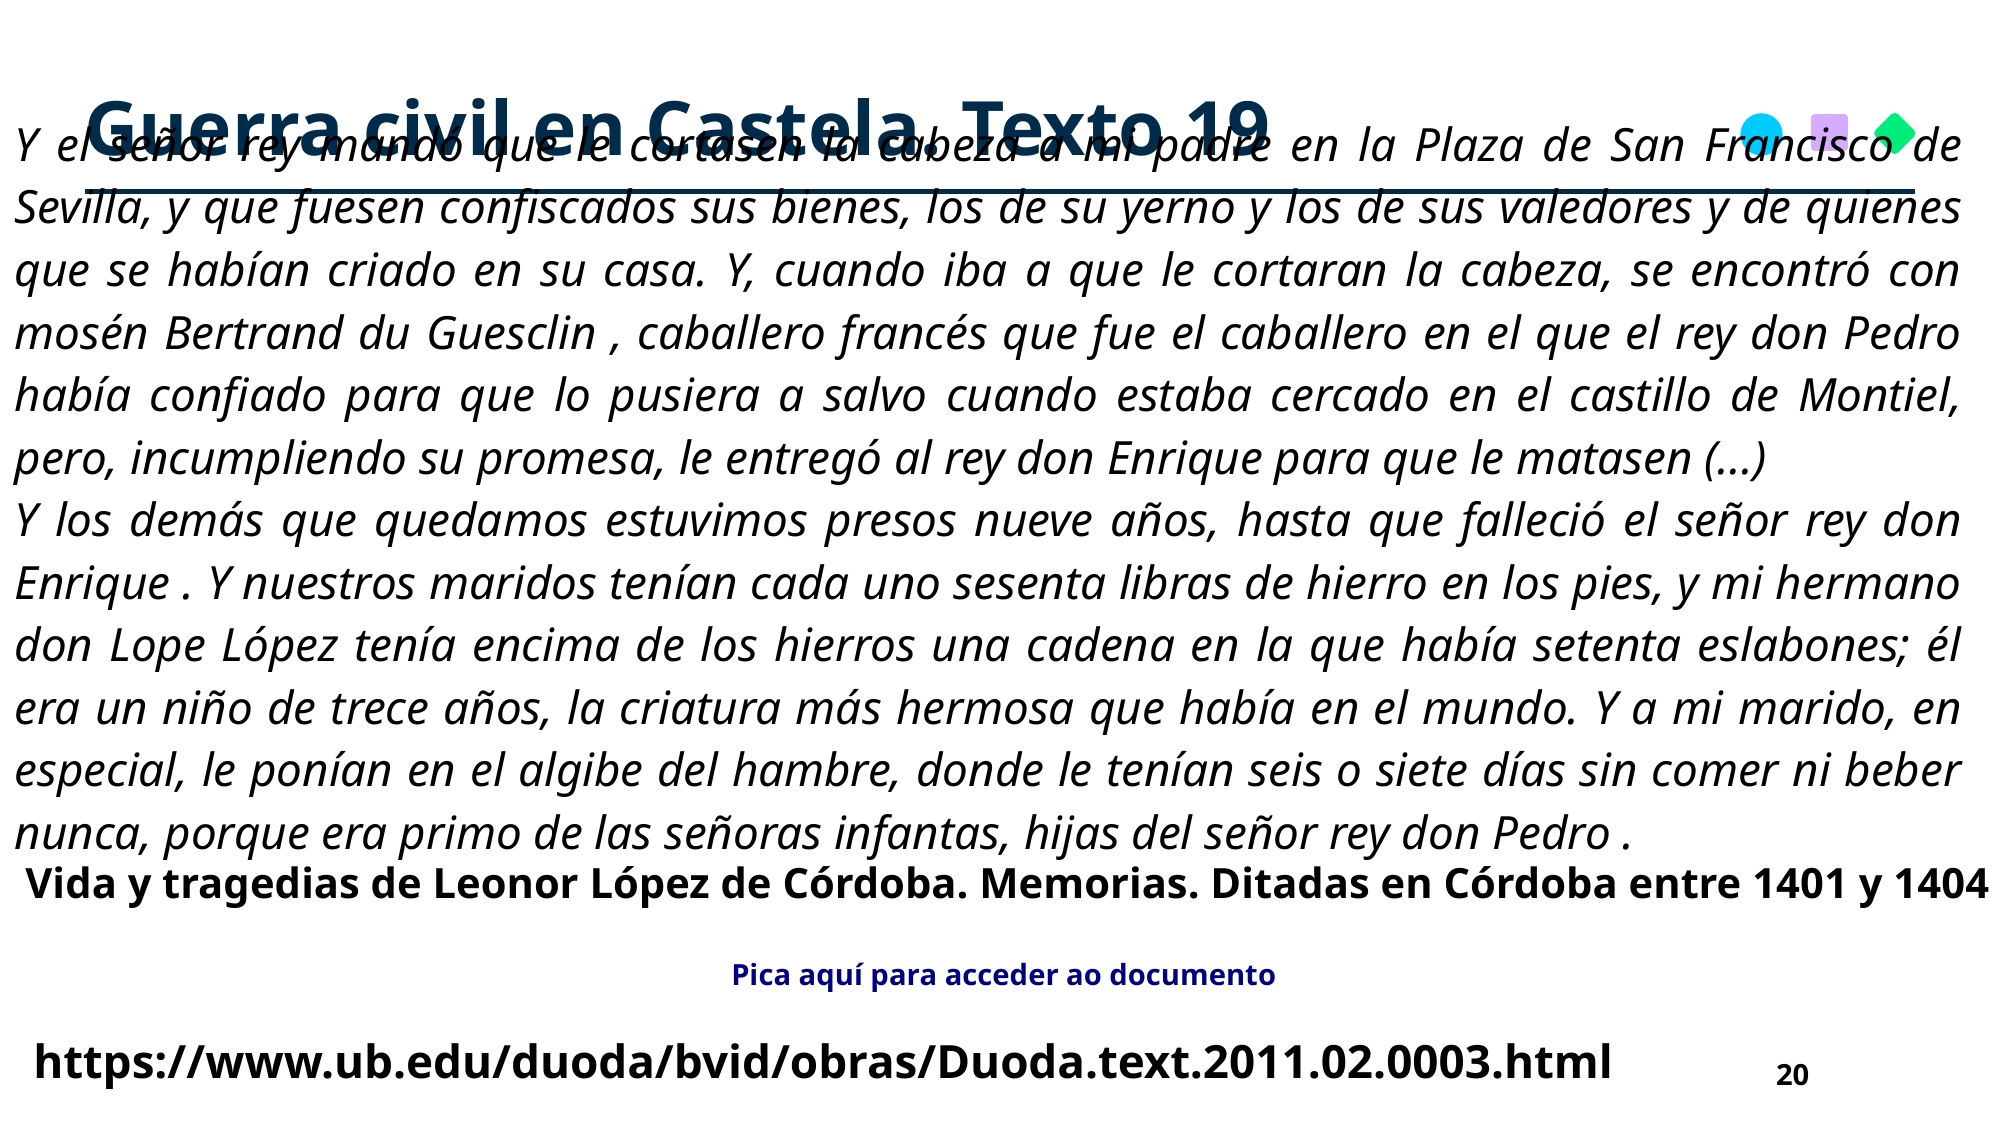

# Guerra civil en Castela. Texto 19
Y el señor rey mandó que le cortasen la cabeza a mi padre en la Plaza de San Francisco de Sevilla, y que fuesen confiscados sus bienes, los de su yerno y los de sus valedores y de quienes que se habían criado en su casa. Y, cuando iba a que le cortaran la cabeza, se encontró con mosén Bertrand du Guesclin , caballero francés que fue el caballero en el que el rey don Pedro había confiado para que lo pusiera a salvo cuando estaba cercado en el castillo de Montiel, pero, incumpliendo su promesa, le entregó al rey don Enrique para que le matasen (...)
Y los demás que quedamos estuvimos presos nueve años, hasta que falleció el señor rey don Enrique . Y nuestros maridos tenían cada uno sesenta libras de hierro en los pies, y mi hermano don Lope López tenía encima de los hierros una cadena en la que había setenta eslabones; él era un niño de trece años, la criatura más hermosa que había en el mundo. Y a mi marido, en especial, le ponían en el algibe del hambre, donde le tenían seis o siete días sin comer ni beber nunca, porque era primo de las señoras infantas, hijas del señor rey don Pedro .
Vida y tragedias de Leonor López de Córdoba. Memorias. Ditadas en Córdoba entre 1401 y 1404
Pica aquí para acceder ao documento
https://www.ub.edu/duoda/bvid/obras/Duoda.text.2011.02.0003.html